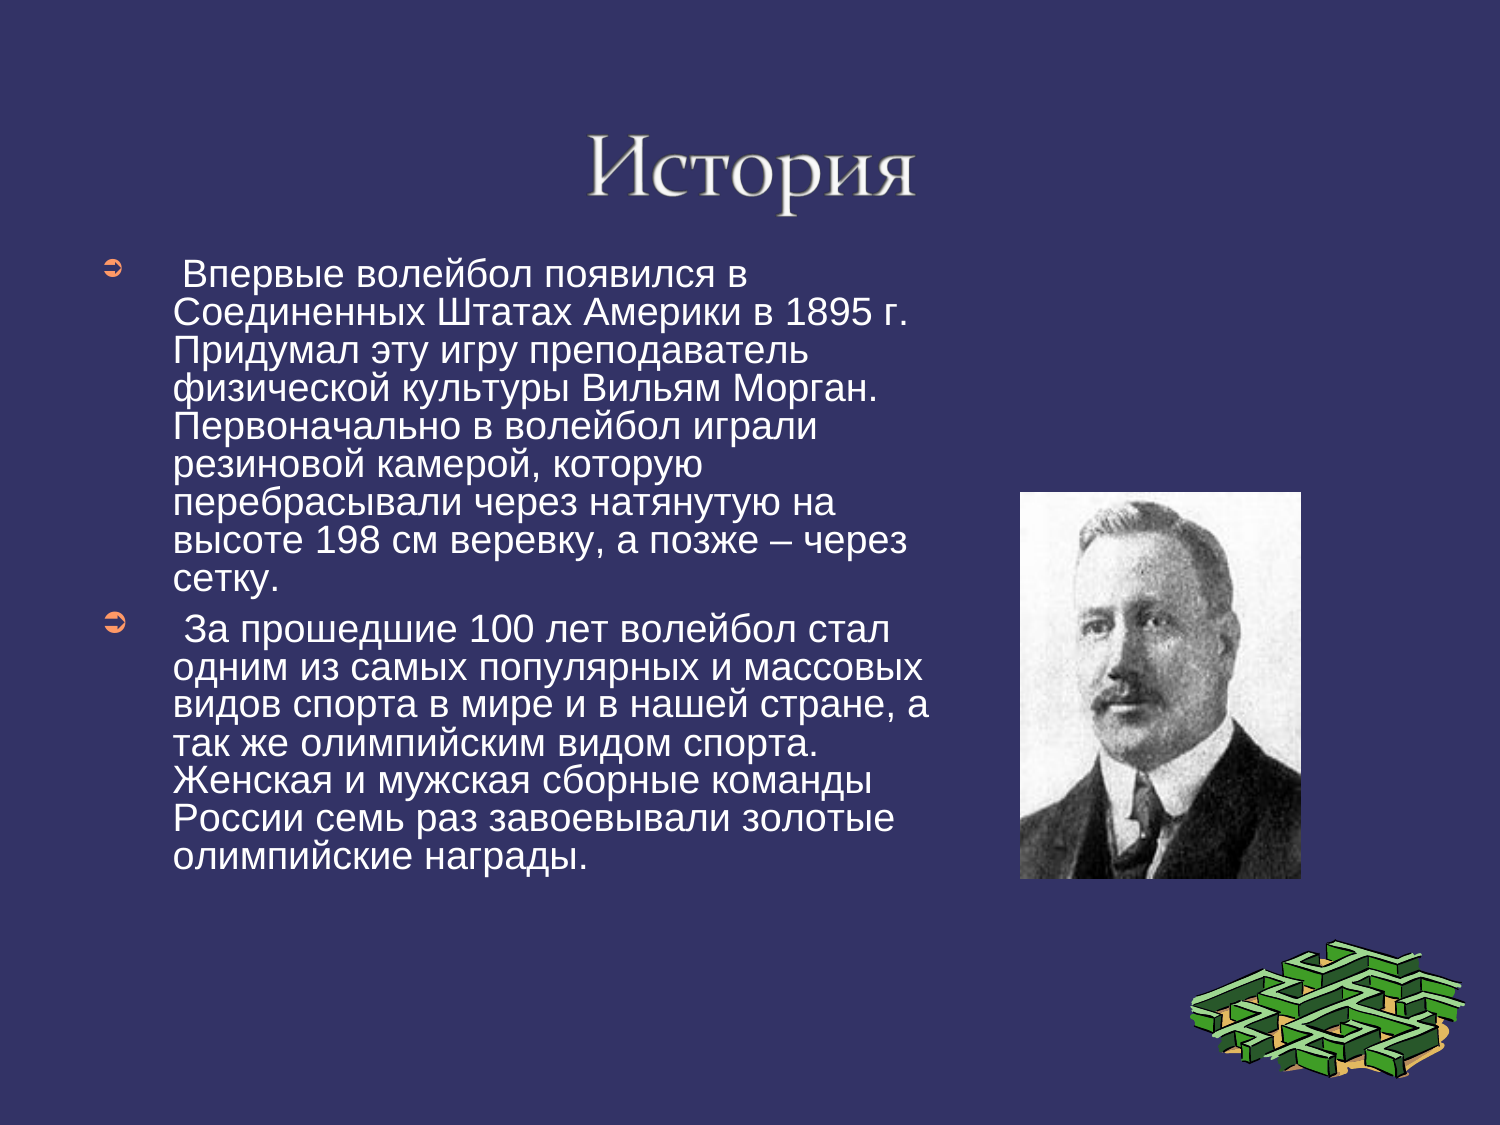

# Впервые волейбол появился в Соединенных Штатах Америки в 1895 г. Придумал эту игру преподаватель физической культуры Вильям Морган. Первоначально в волейбол играли резиновой камерой, которую перебрасывали через натянутую на высоте 198 см веревку, а позже – через сетку.
 За прошедшие 100 лет волейбол стал одним из самых популярных и массовых видов спорта в мире и в нашей стране, а так же олимпийским видом спорта. Женская и мужская сборные команды России семь раз завоевывали золотые олимпийские награды.